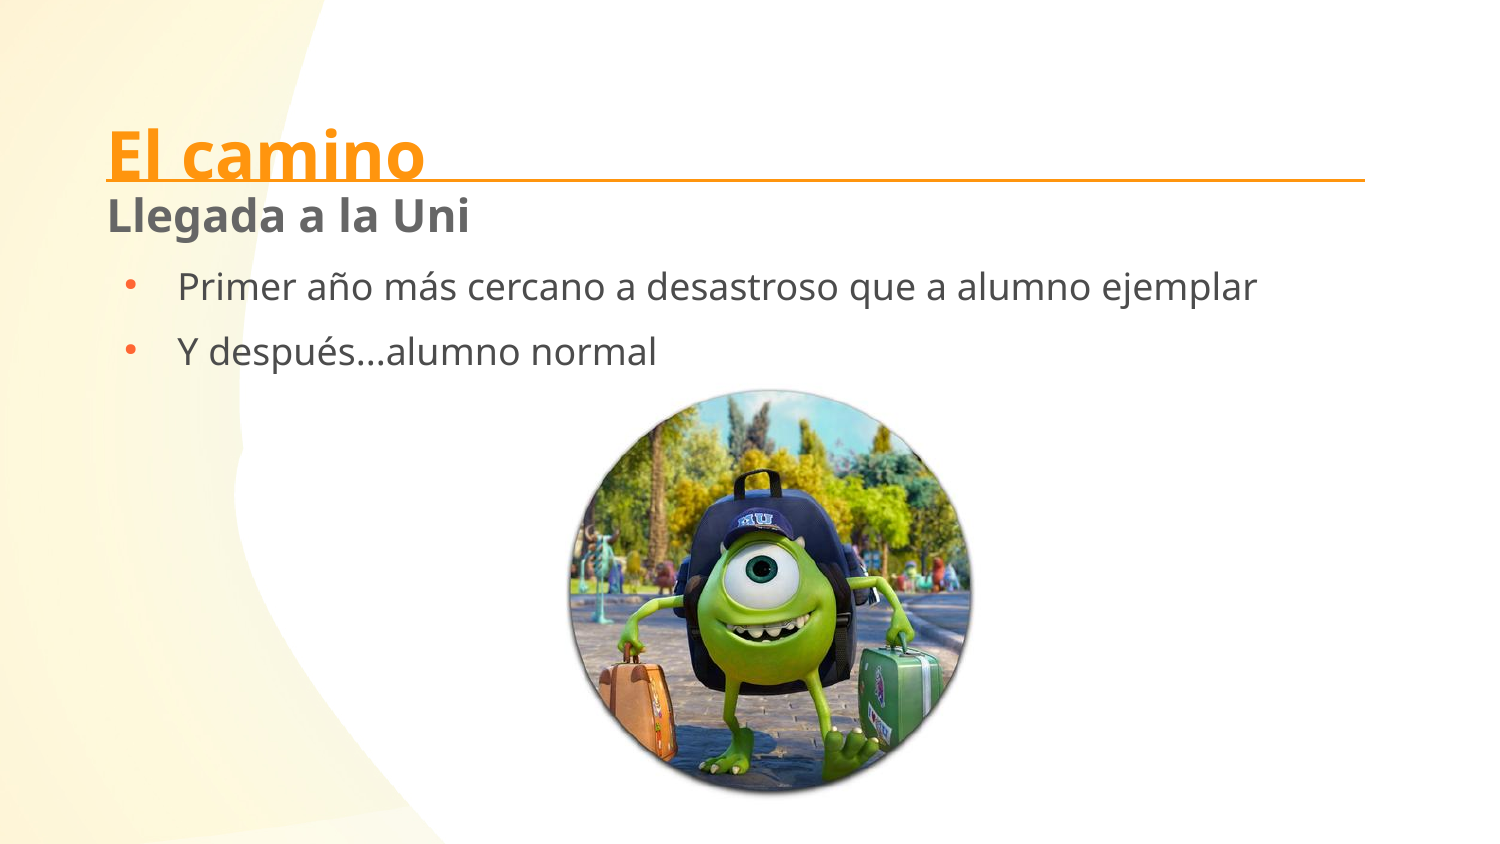

# El camino
Llegada a la Uni
Primer año más cercano a desastroso que a alumno ejemplar
Y después...alumno normal